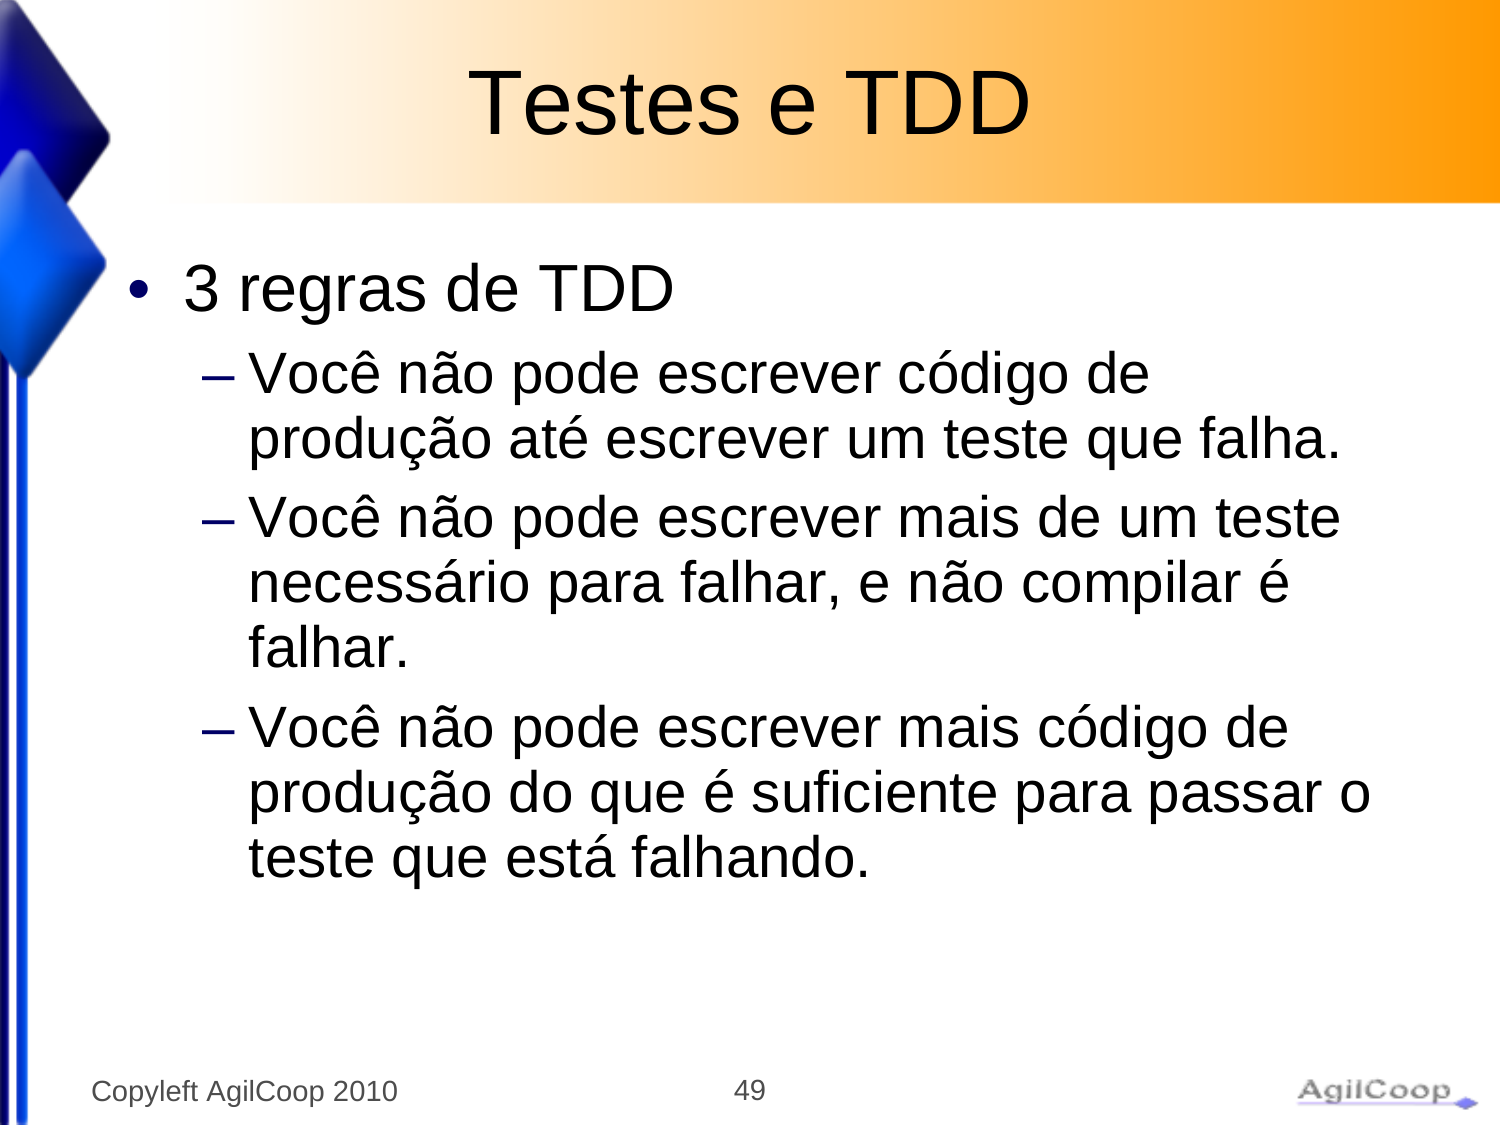

# Testes e TDD
3 regras de TDD
Você não pode escrever código de produção até escrever um teste que falha.
Você não pode escrever mais de um teste necessário para falhar, e não compilar é falhar.
Você não pode escrever mais código de produção do que é suficiente para passar o teste que está falhando.
Copyleft AgilCoop 2010
49